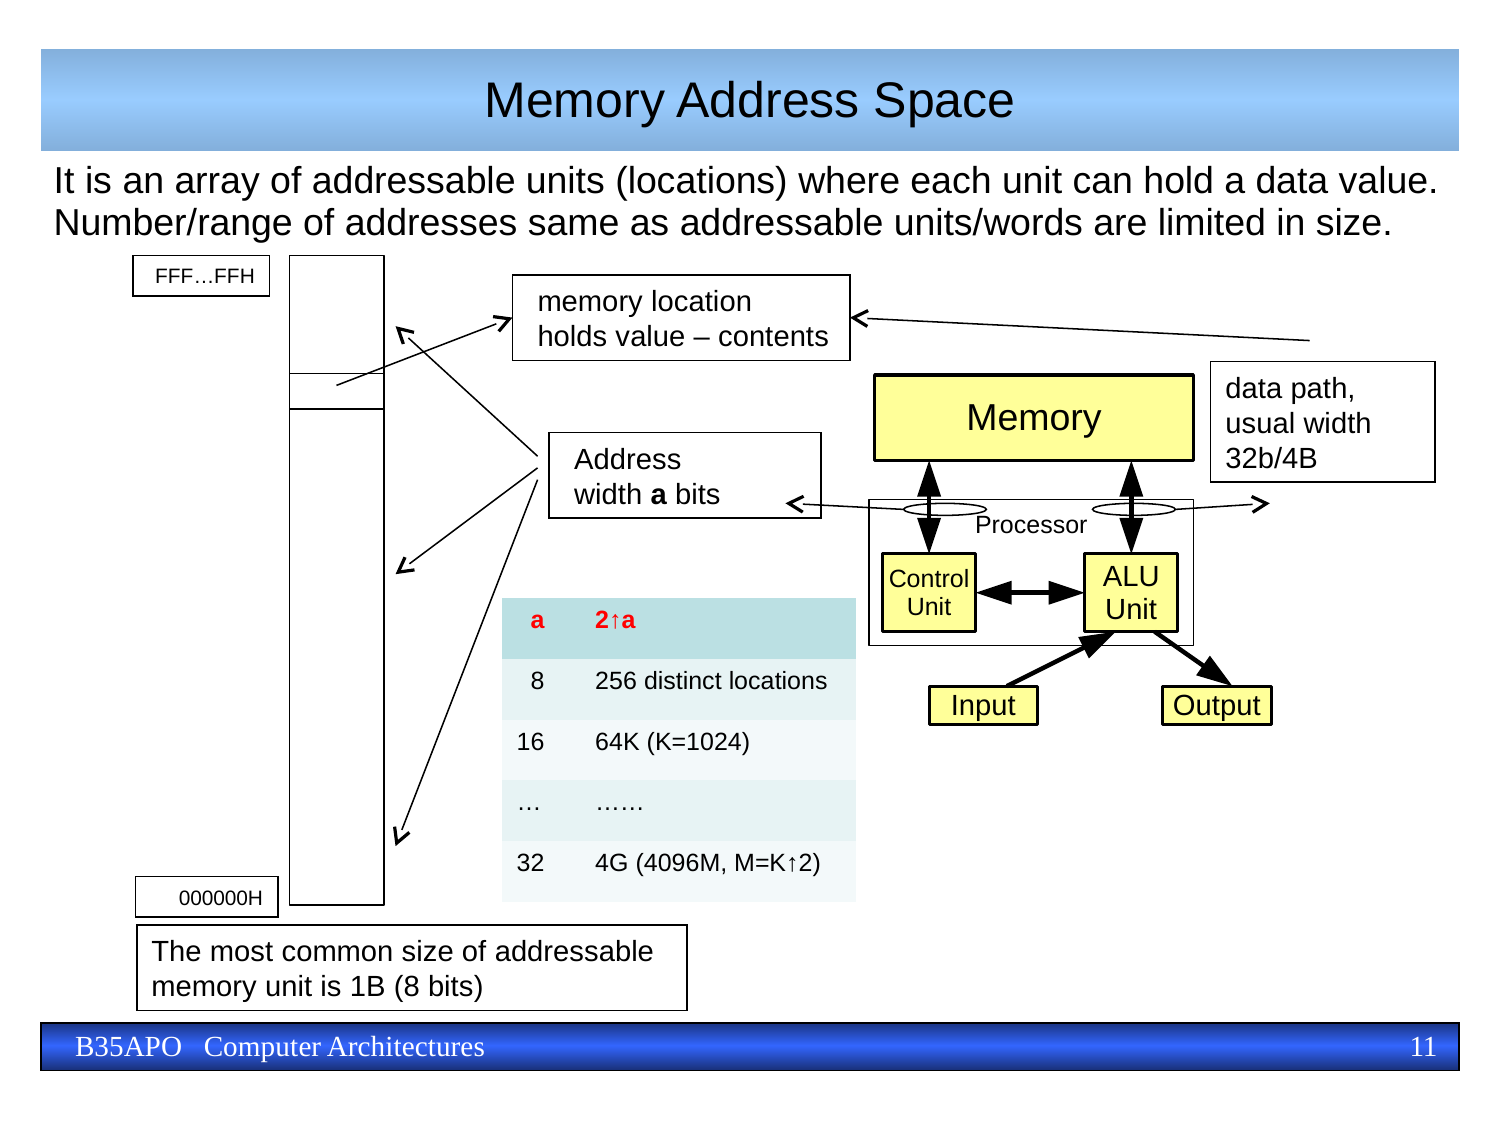

# Memory Address Space
It is an array of addressable units (locations) where each unit can hold a data value.
Number/range of addresses same as addressable units/words are limited in size.
FFF…FFH
memory location
holds value – contents
data path, usual width 32b/4B
Memory
Processor
Control
Unit
ALU
Unit
Input
Output
Address
width a bits
| a | 2↑a |
| --- | --- |
| 8 | 256 distinct locations |
| 16 | 64K (K=1024) |
| … | …… |
| 32 | 4G (4096M, M=K↑2) |
000000H
The most common size of addressable memory unit is 1B (8 bits)
B35APO Computer Architectures
11